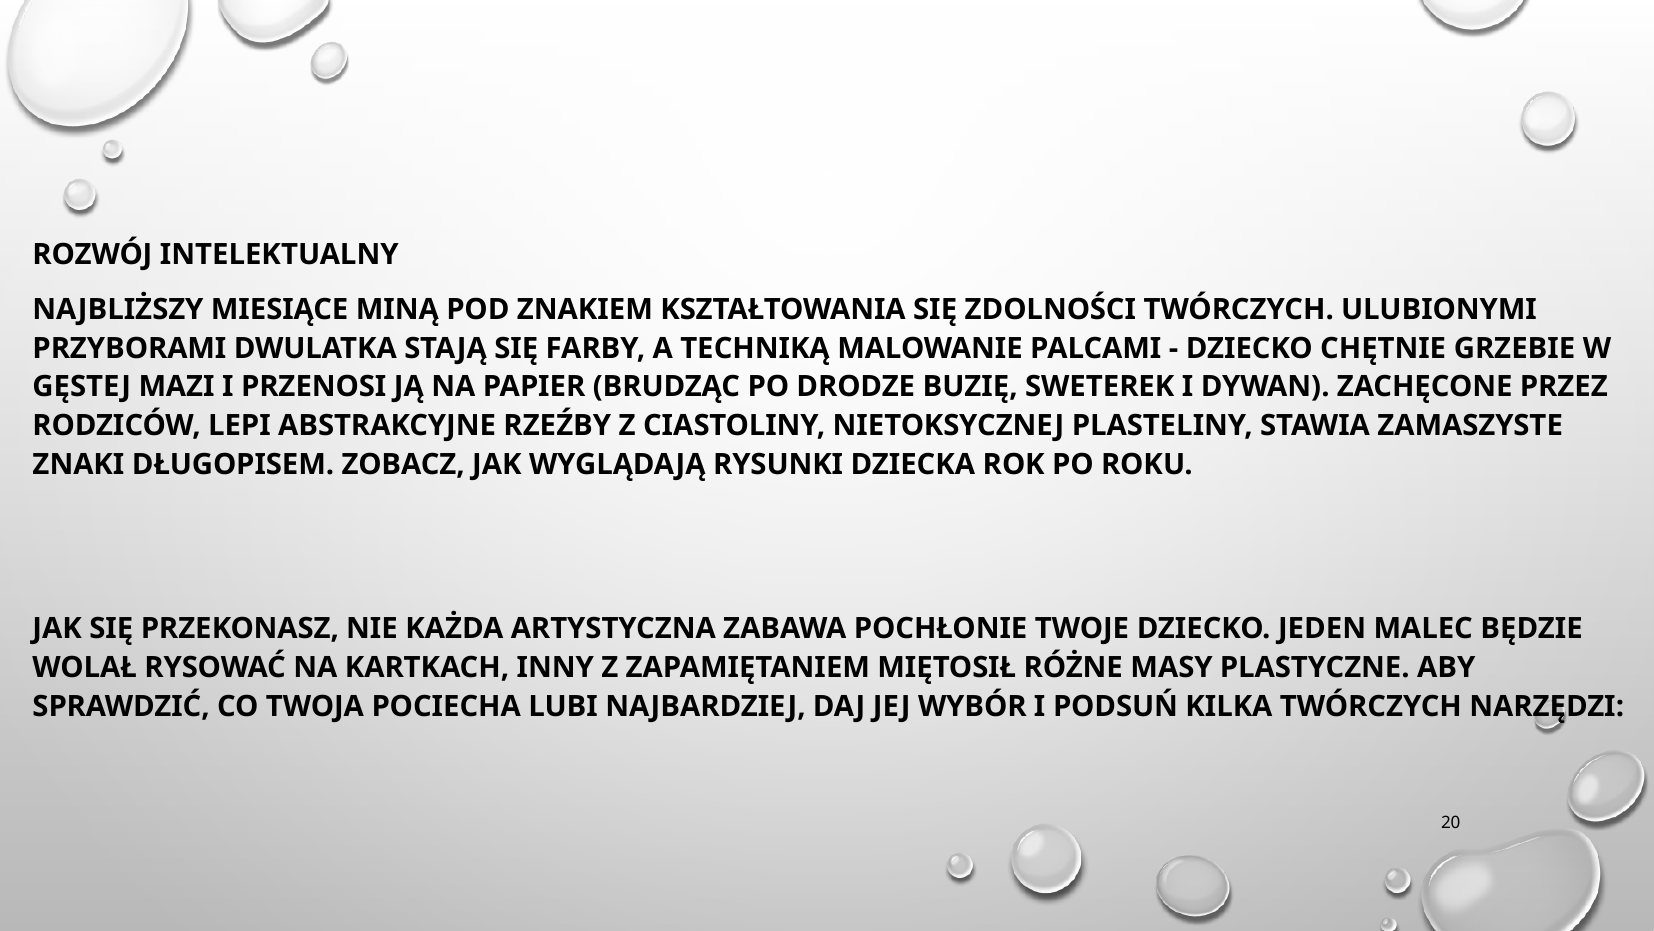

# Rozwój intelektualny
Najbliższy miesiące miną pod znakiem kształtowania się zdolności twórczych. Ulubionymi przyborami dwulatka stają się farby, a techniką malowanie palcami - dziecko chętnie grzebie w gęstej mazi i przenosi ją na papier (brudząc po drodze buzię, sweterek i dywan). Zachęcone przez rodziców, lepi abstrakcyjne rzeźby z ciastoliny, nietoksycznej plasteliny, stawia zamaszyste znaki długopisem. Zobacz, jak wyglądają rysunki dziecka rok po roku.
Jak się przekonasz, nie każda artystyczna zabawa pochłonie twoje dziecko. Jeden malec będzie wolał rysować na kartkach, inny z zapamiętaniem miętosił różne masy plastyczne. Aby sprawdzić, co twoja pociecha lubi najbardziej, daj jej wybór i podsuń kilka twórczych narzędzi:
19